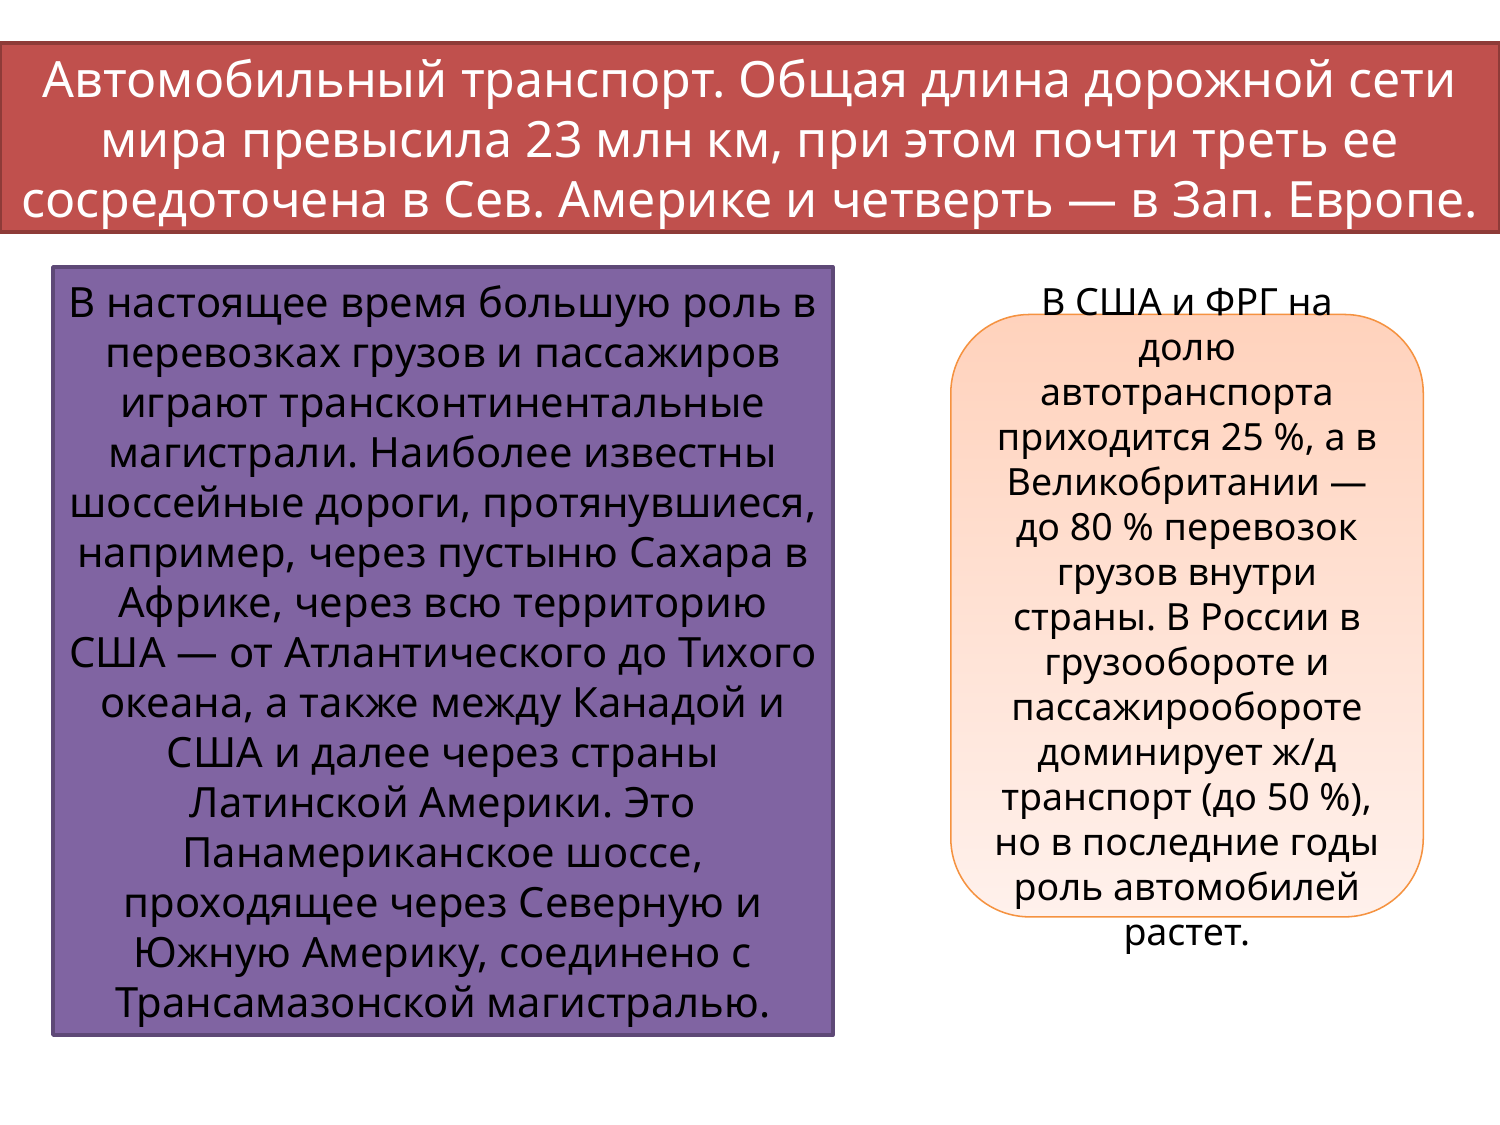

Автомобильный транспорт. Общая длина дорожной сети мира превысила 23 млн км, при этом почти треть ее сосредоточена в Сев. Америке и четверть — в Зап. Европе.
В настоящее время большую роль в перевозках грузов и пассажиров играют трансконтинентальные магистрали. Наиболее известны шоссейные дороги, протянувшиеся, например, через пустыню Сахара в Африке, через всю территорию США — от Атлантического до Тихого океана, а также между Канадой и США и далее через страны Латинской Америки. Это Панамериканское шоссе, проходящее через Северную и Южную Америку, соединено с Трансамазонской магистралью.
В США и ФРГ на долю автотранспорта приходится 25 %, а в Великобритании — до 80 % перевозок грузов внутри страны. В России в грузообороте и пассажирообороте доминирует ж/д транспорт (до 50 %), но в последние годы роль автомобилей растет.